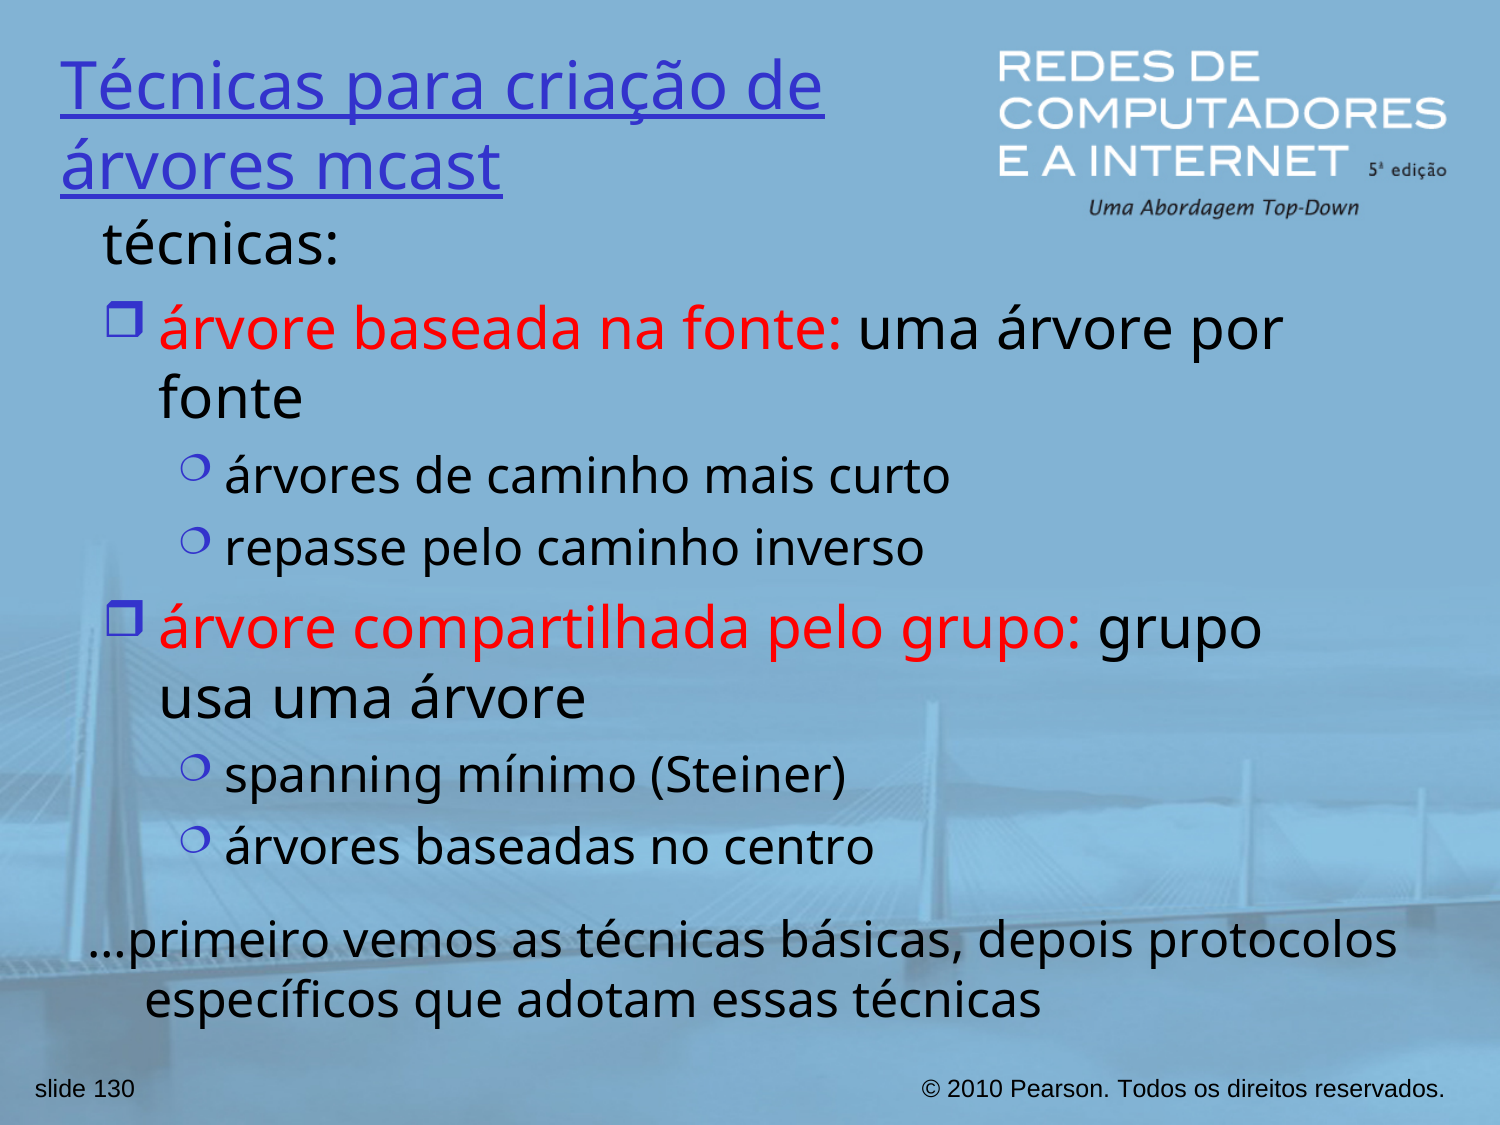

# Técnicas para criação de árvores mcast
técnicas:
árvore baseada na fonte: uma árvore por fonte
árvores de caminho mais curto
repasse pelo caminho inverso
árvore compartilhada pelo grupo: grupo usa uma árvore
spanning mínimo (Steiner)
árvores baseadas no centro
…primeiro vemos as técnicas básicas, depois protocolos específicos que adotam essas técnicas